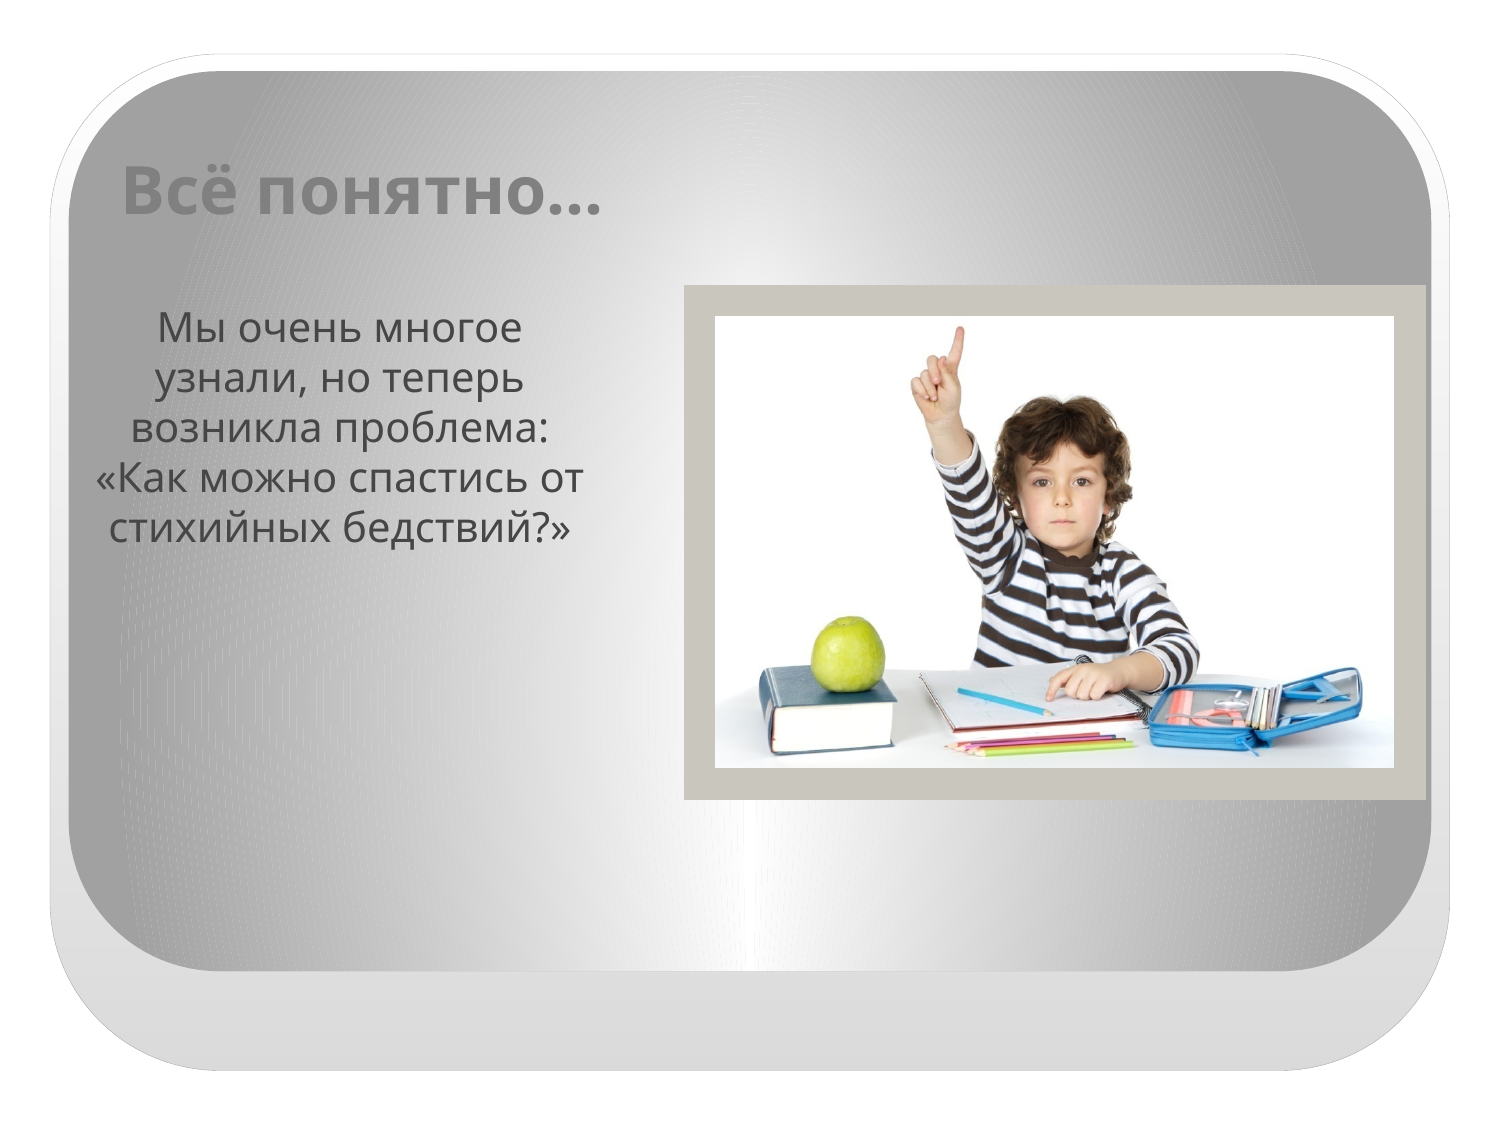

# Всё понятно…
Мы очень многое узнали, но теперь возникла проблема: «Как можно спастись от стихийных бедствий?»